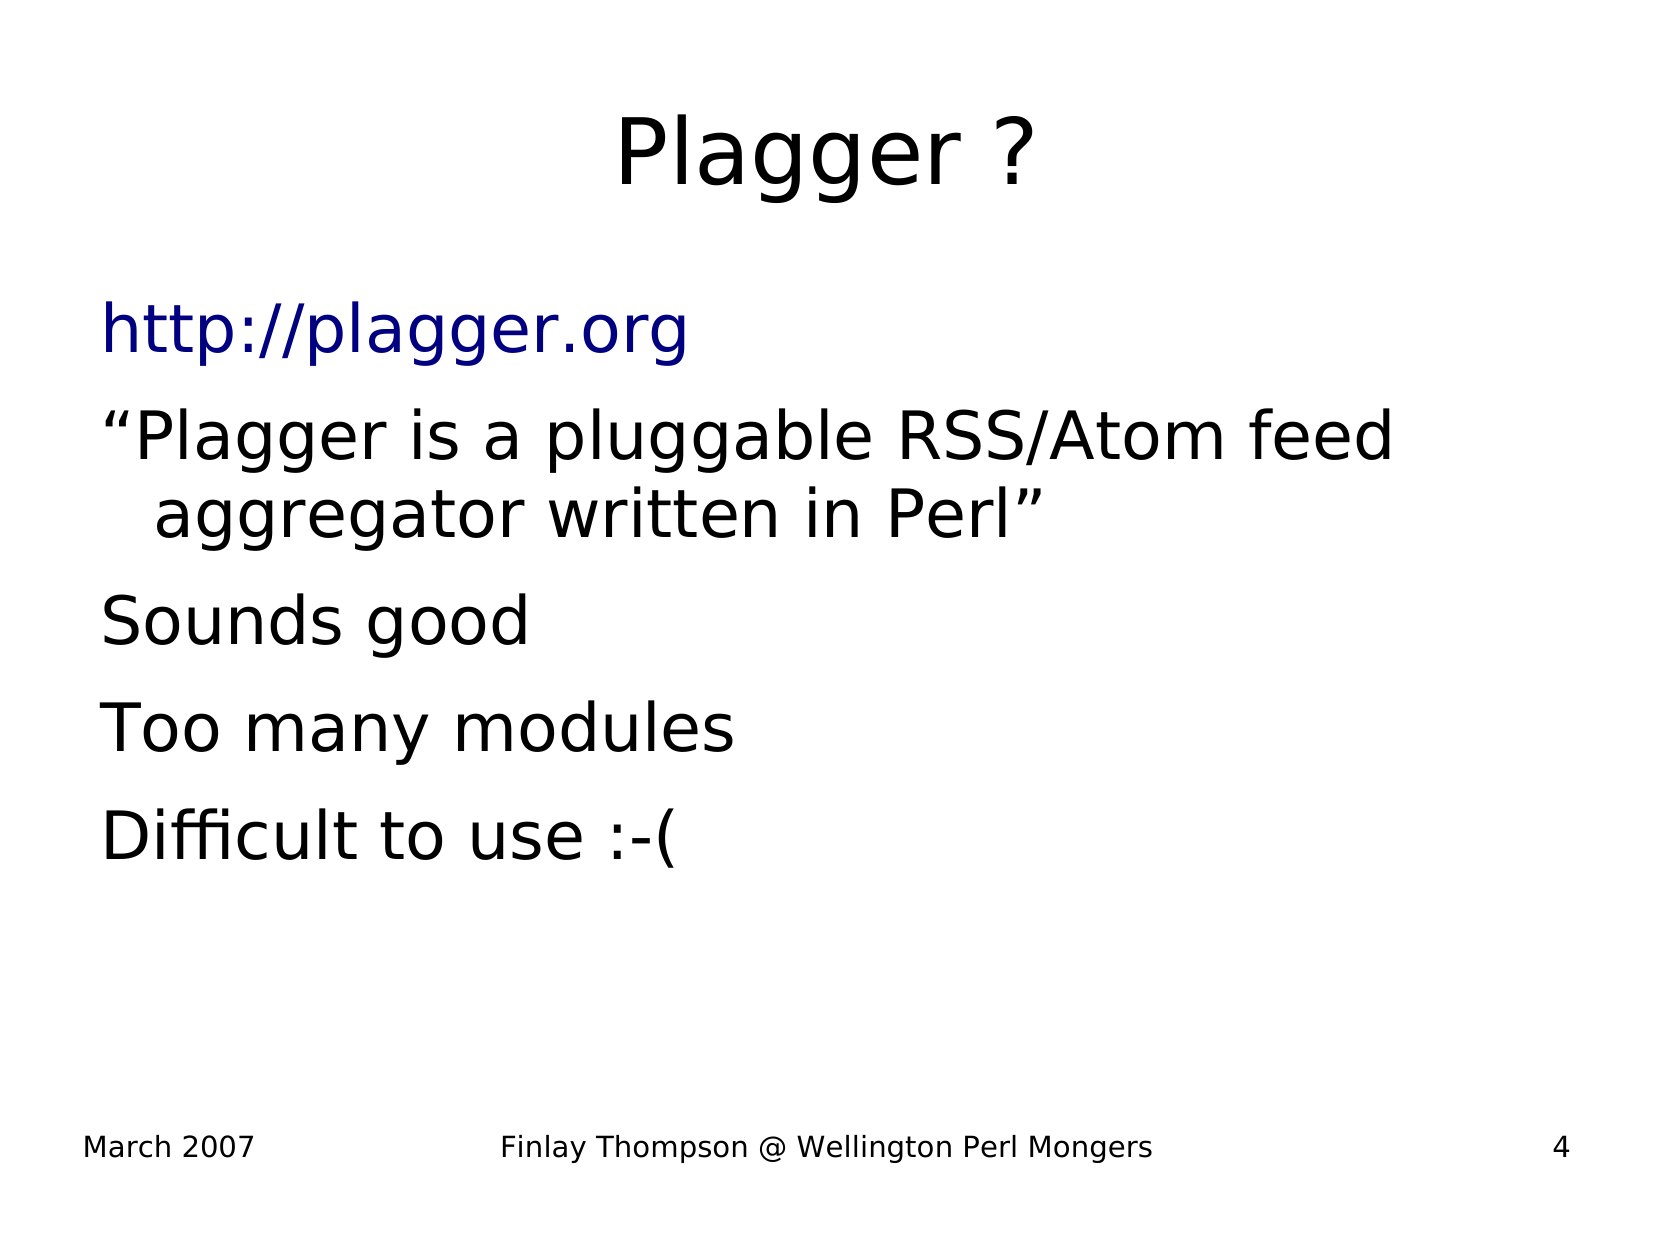

# Plagger ?
http://plagger.org
“Plagger is a pluggable RSS/Atom feed aggregator written in Perl”
Sounds good
Too many modules
Difficult to use :-(
March 2007
Finlay Thompson @ Wellington Perl Mongers
4